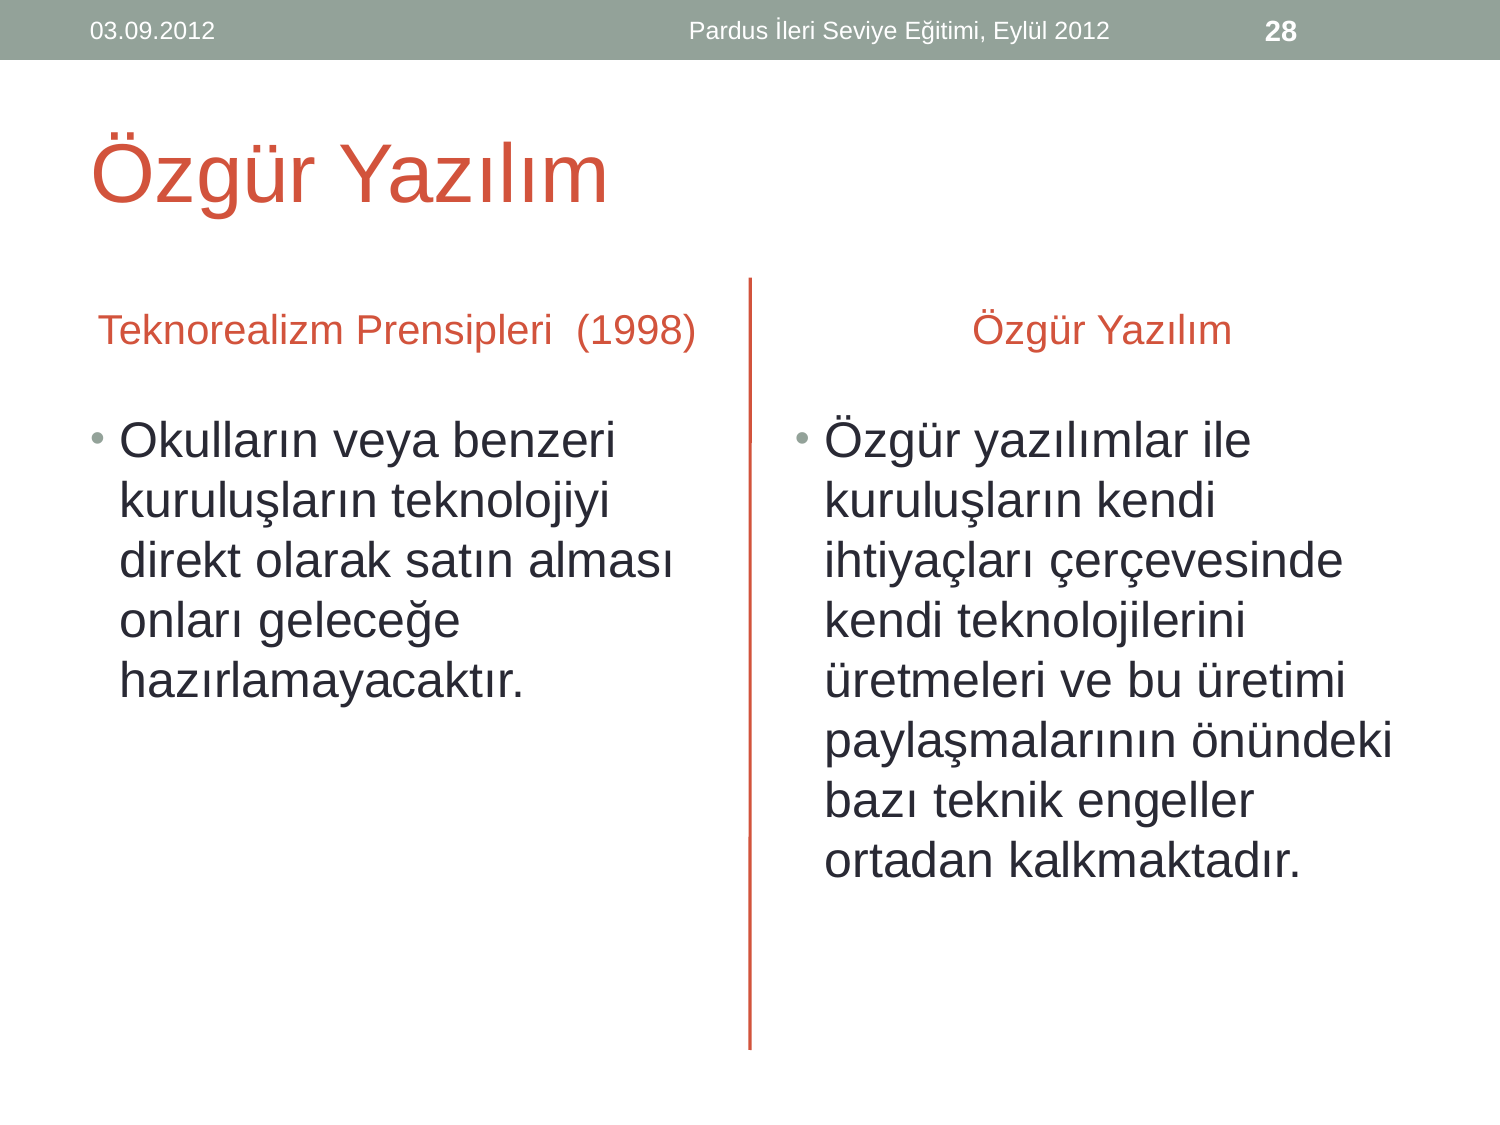

03.09.2012
Pardus İleri Seviye Eğitimi, Eylül 2012
# Özgür Yazılım
Teknorealizm Prensipleri (1998)
Özgür Yazılım
Okulların veya benzeri kuruluşların teknolojiyi direkt olarak satın alması onları geleceğe hazırlamayacaktır.
Özgür yazılımlar ile kuruluşların kendi ihtiyaçları çerçevesinde kendi teknolojilerini üretmeleri ve bu üretimi paylaşmalarının önündeki bazı teknik engeller ortadan kalkmaktadır.